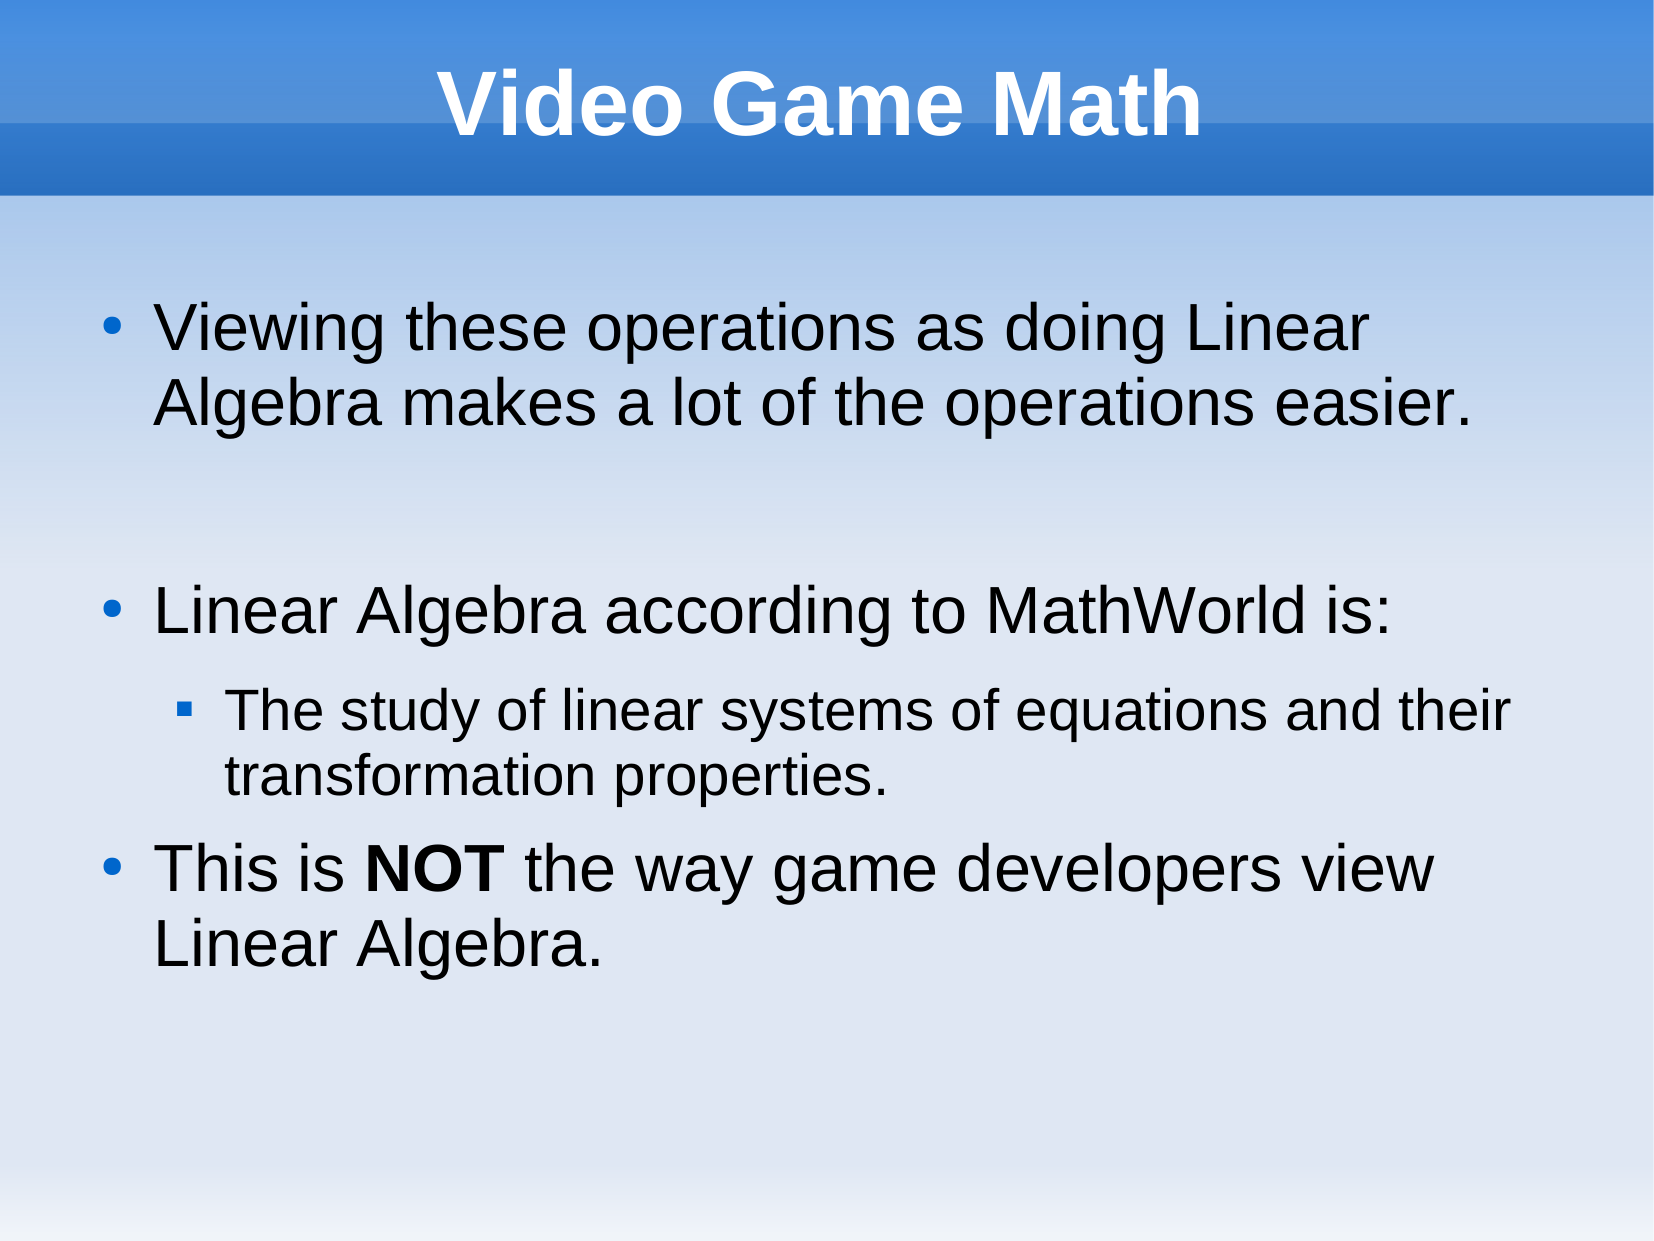

Video Game Math
# Viewing these operations as doing Linear Algebra makes a lot of the operations easier.
Linear Algebra according to MathWorld is:
The study of linear systems of equations and their transformation properties.
This is NOT the way game developers view Linear Algebra.